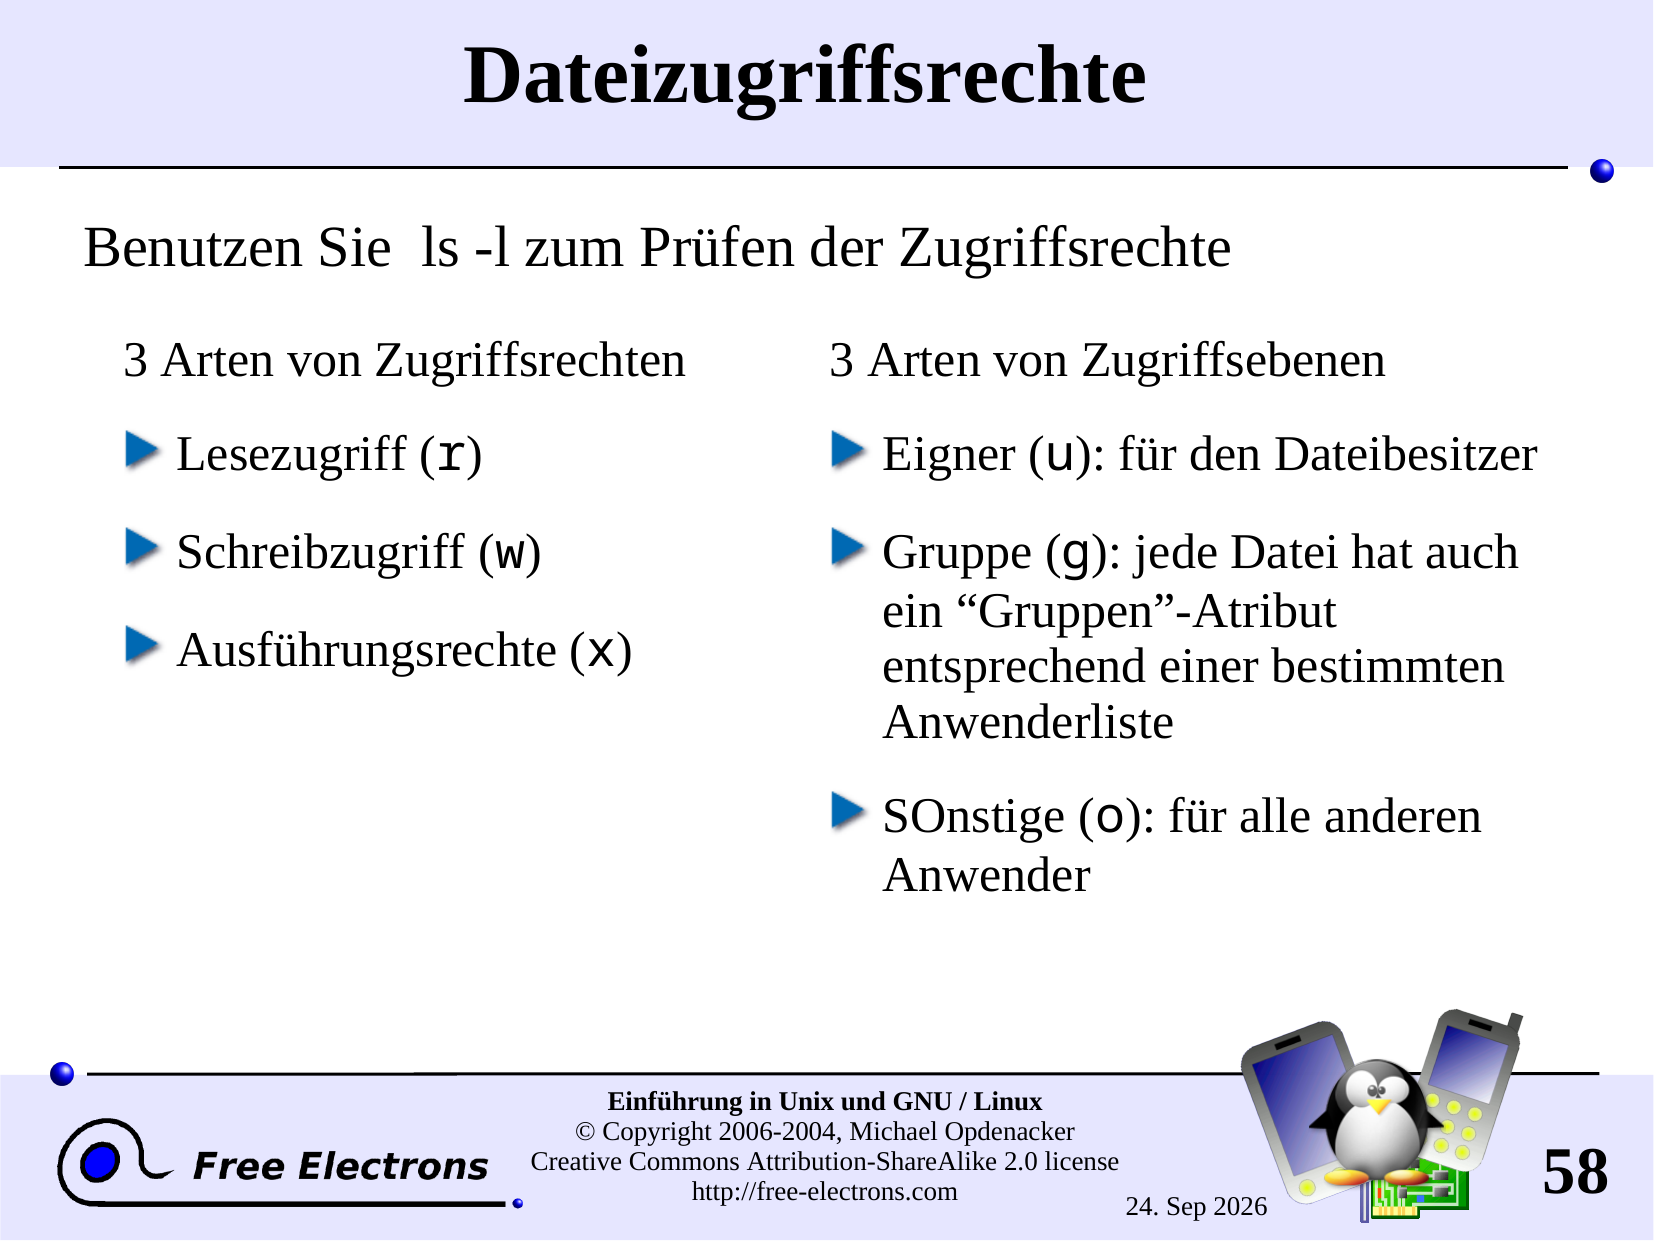

# Dateizugriffsrechte
Benutzen Sie ls -l zum Prüfen der Zugriffsrechte
3 Arten von Zugriffsrechten
Lesezugriff (r)
Schreibzugriff (w)
Ausführungsrechte (x)
3 Arten von Zugriffsebenen
Eigner (u): für den Dateibesitzer
Gruppe (g): jede Datei hat auch ein “Gruppen”-Atribut entsprechend einer bestimmten Anwenderliste
SOnstige (o): für alle anderen Anwender